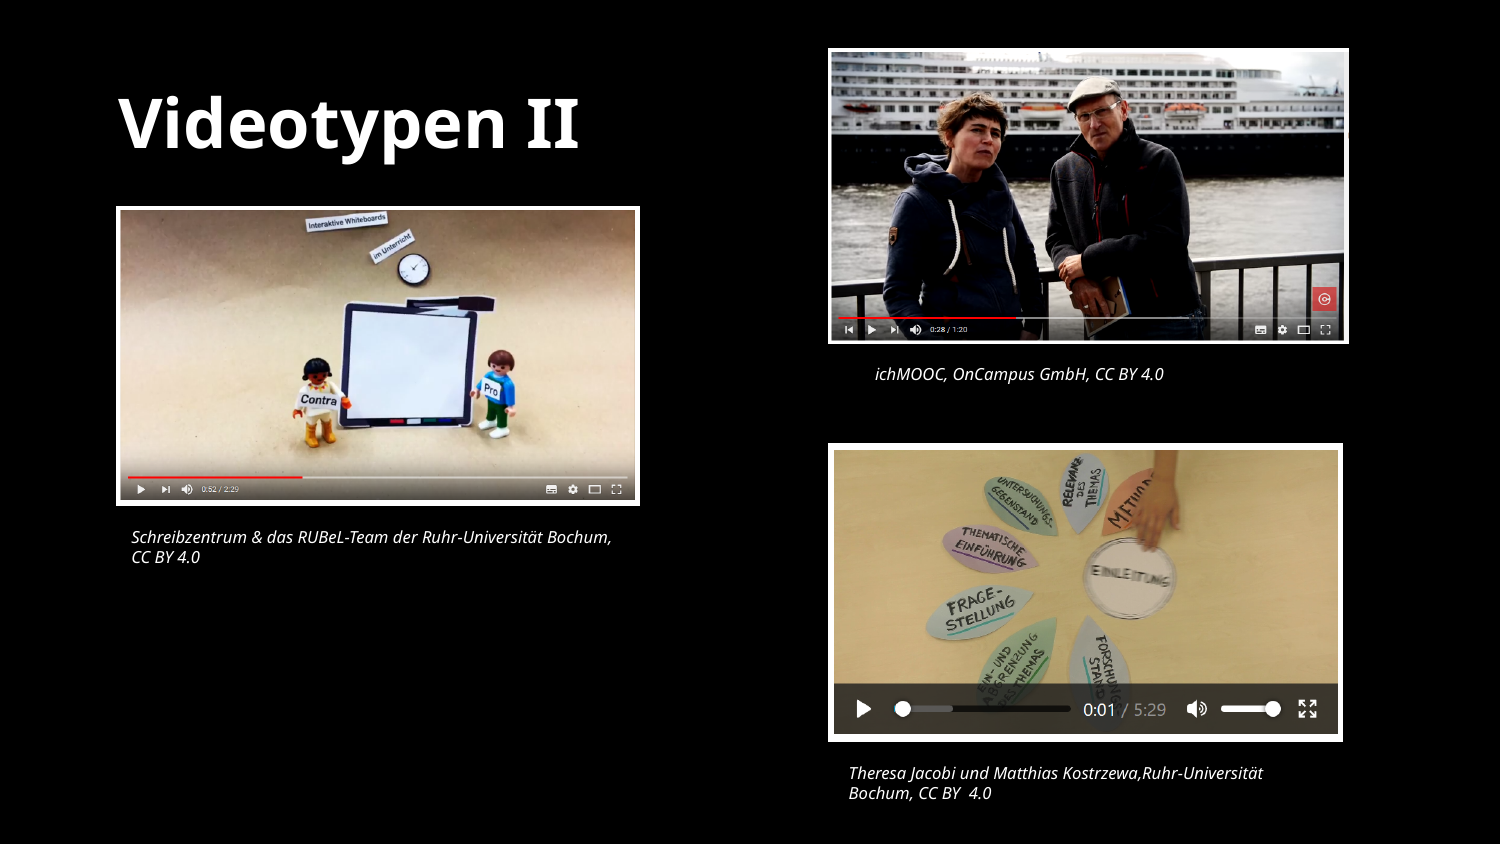

# Videotypen II
ichMOOC, OnCampus GmbH, CC BY 4.0
Schreibzentrum & das RUBeL-Team der Ruhr-Universität Bochum, CC BY 4.0
Theresa Jacobi und Matthias Kostrzewa,Ruhr-Universität Bochum, CC BY 4.0